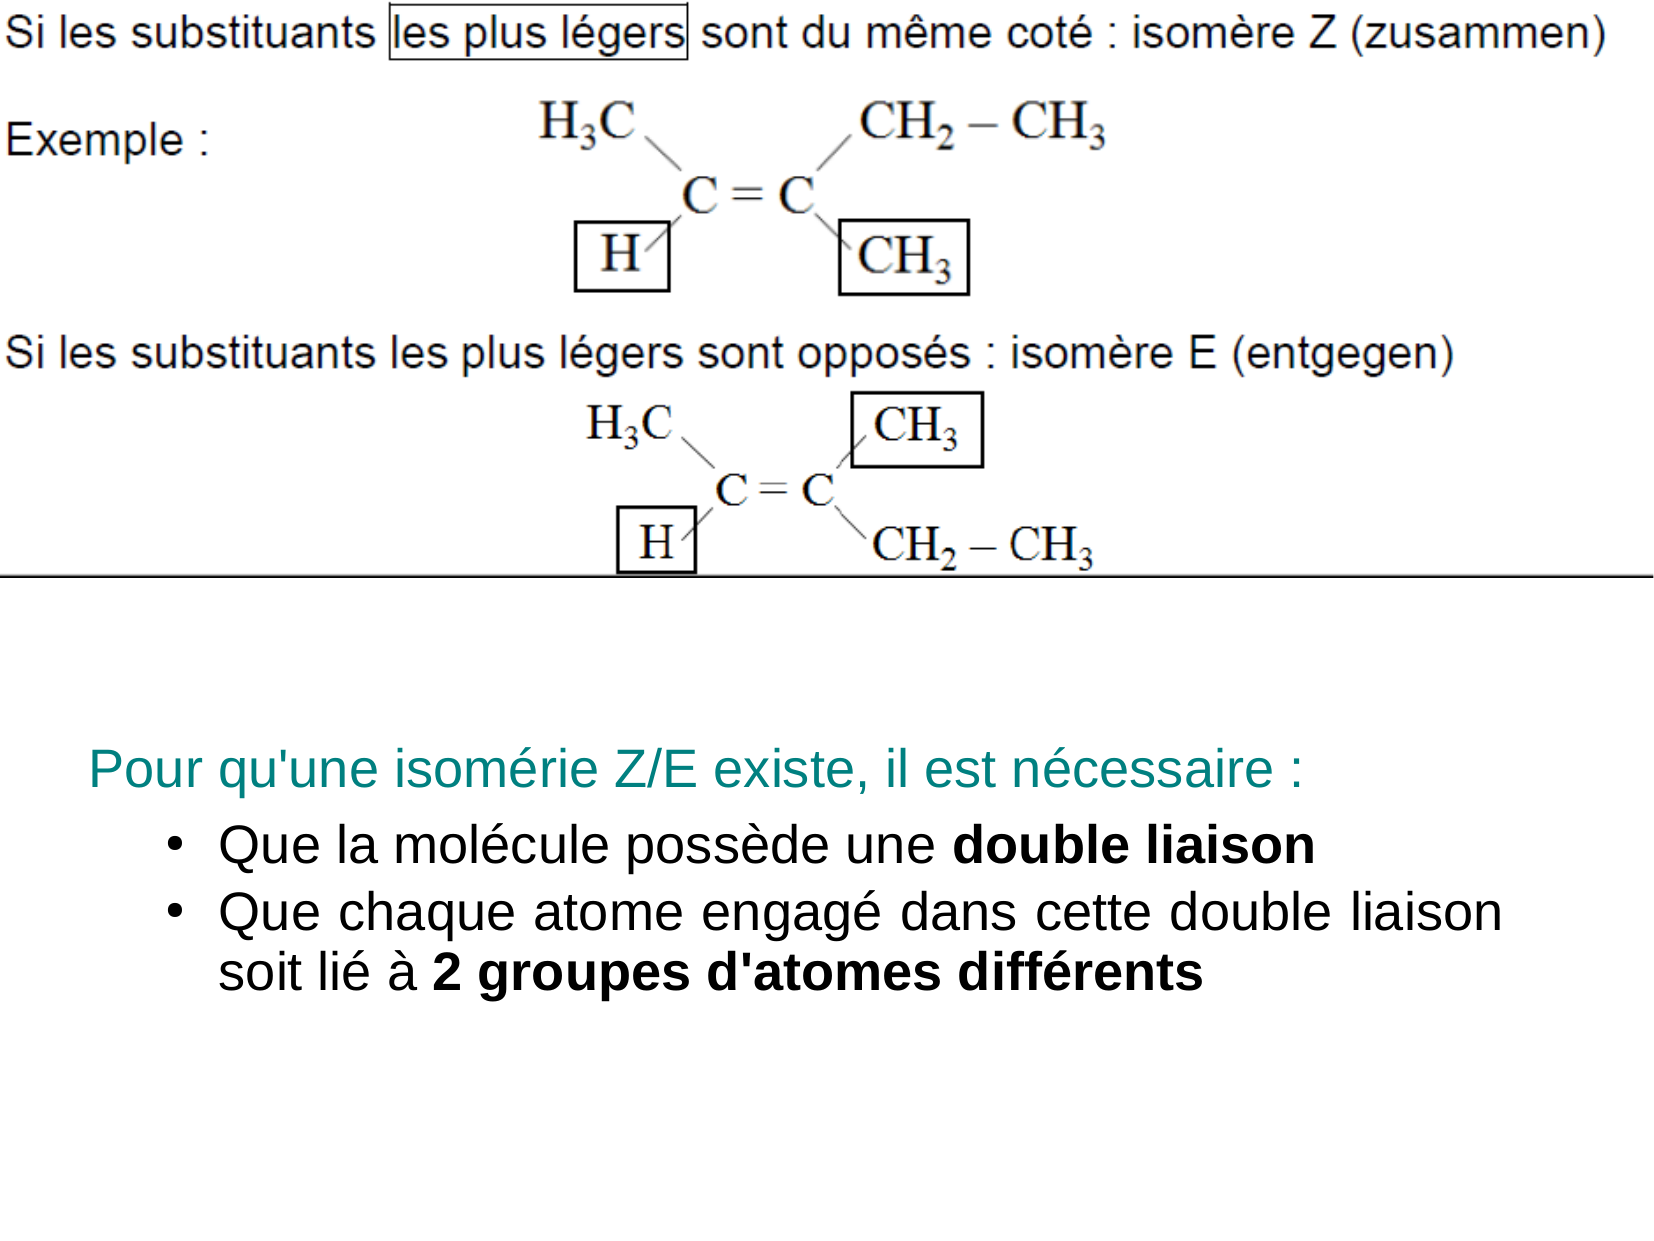

# Pour qu'une isomérie Z/E existe, il est nécessaire :
Que la molécule possède une double liaison
Que chaque atome engagé dans cette double liaison soit lié à 2 groupes d'atomes différents